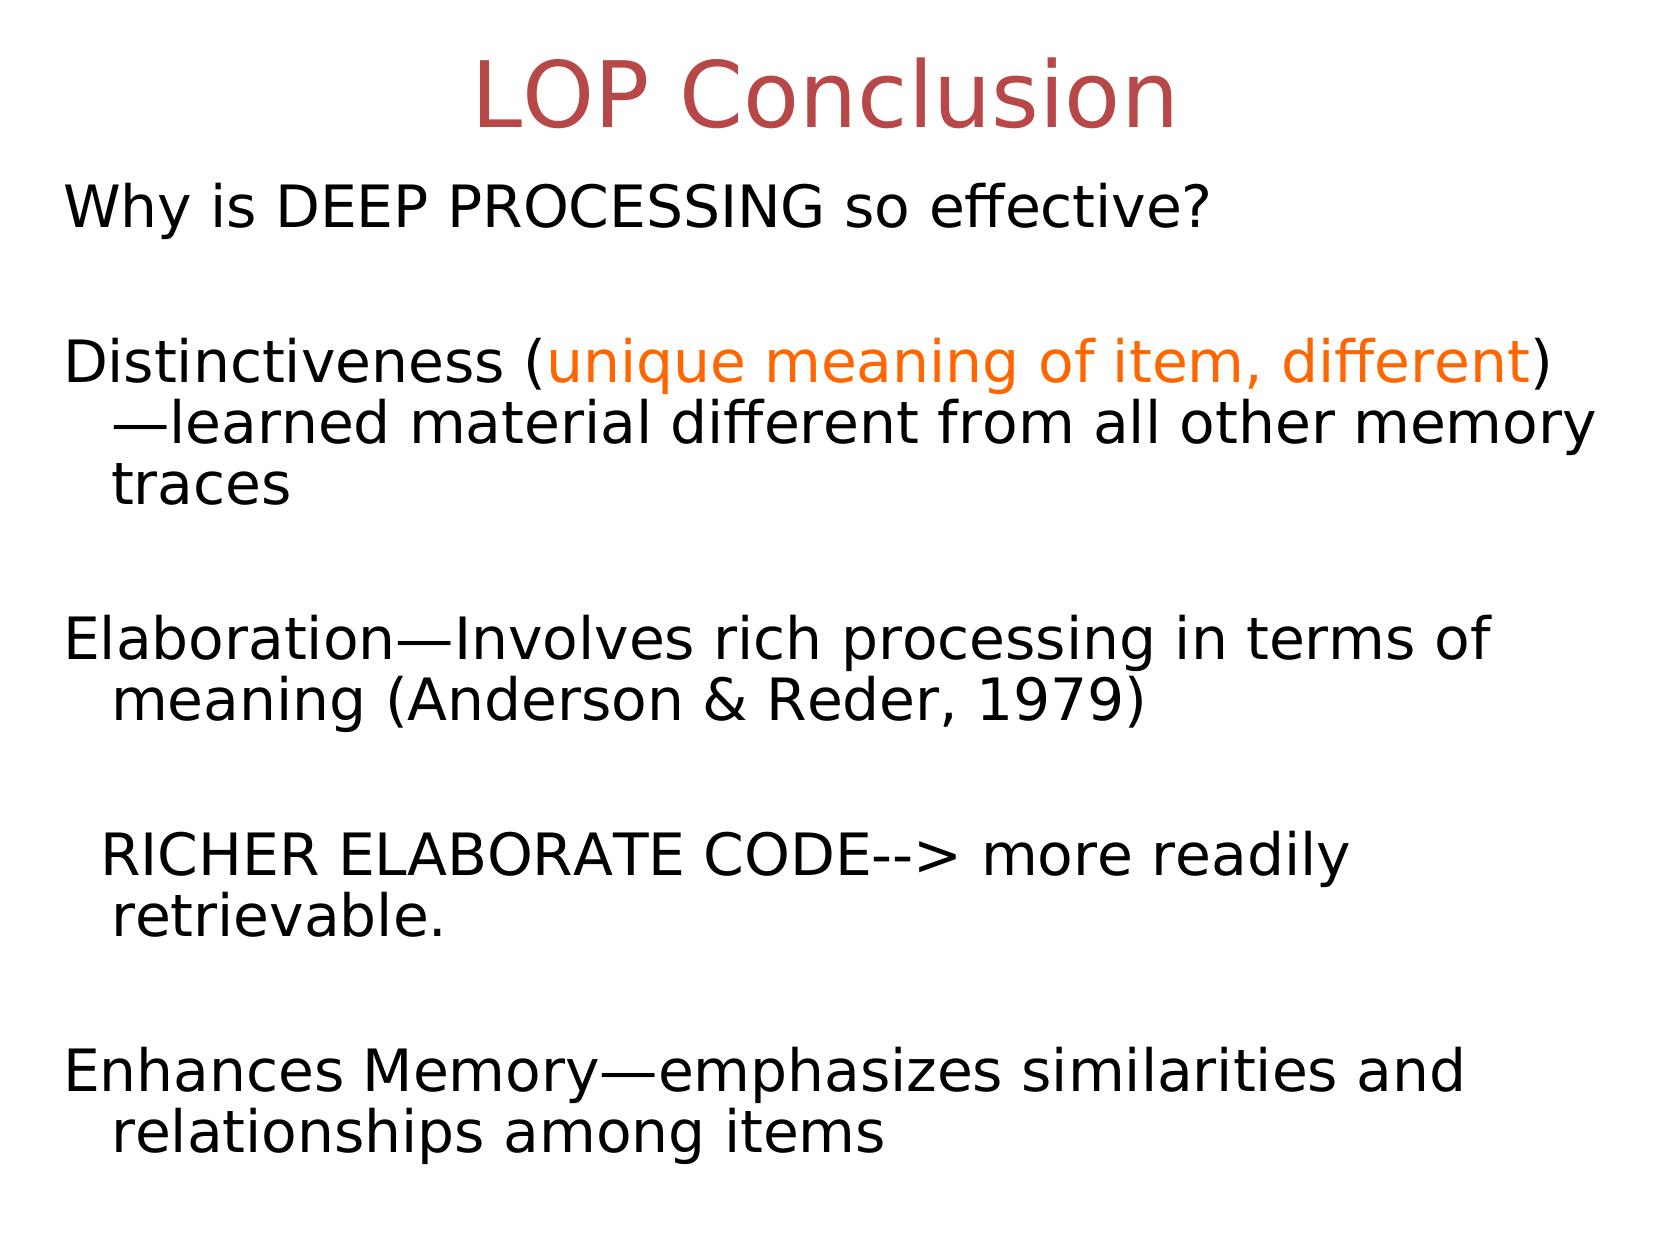

# LOP Conclusion
Why is DEEP PROCESSING so effective?
Distinctiveness (unique meaning of item, different)—learned material different from all other memory traces
Elaboration—Involves rich processing in terms of meaning (Anderson & Reder, 1979)
 RICHER ELABORATE CODE--> more readily retrievable.
Enhances Memory—emphasizes similarities and relationships among items